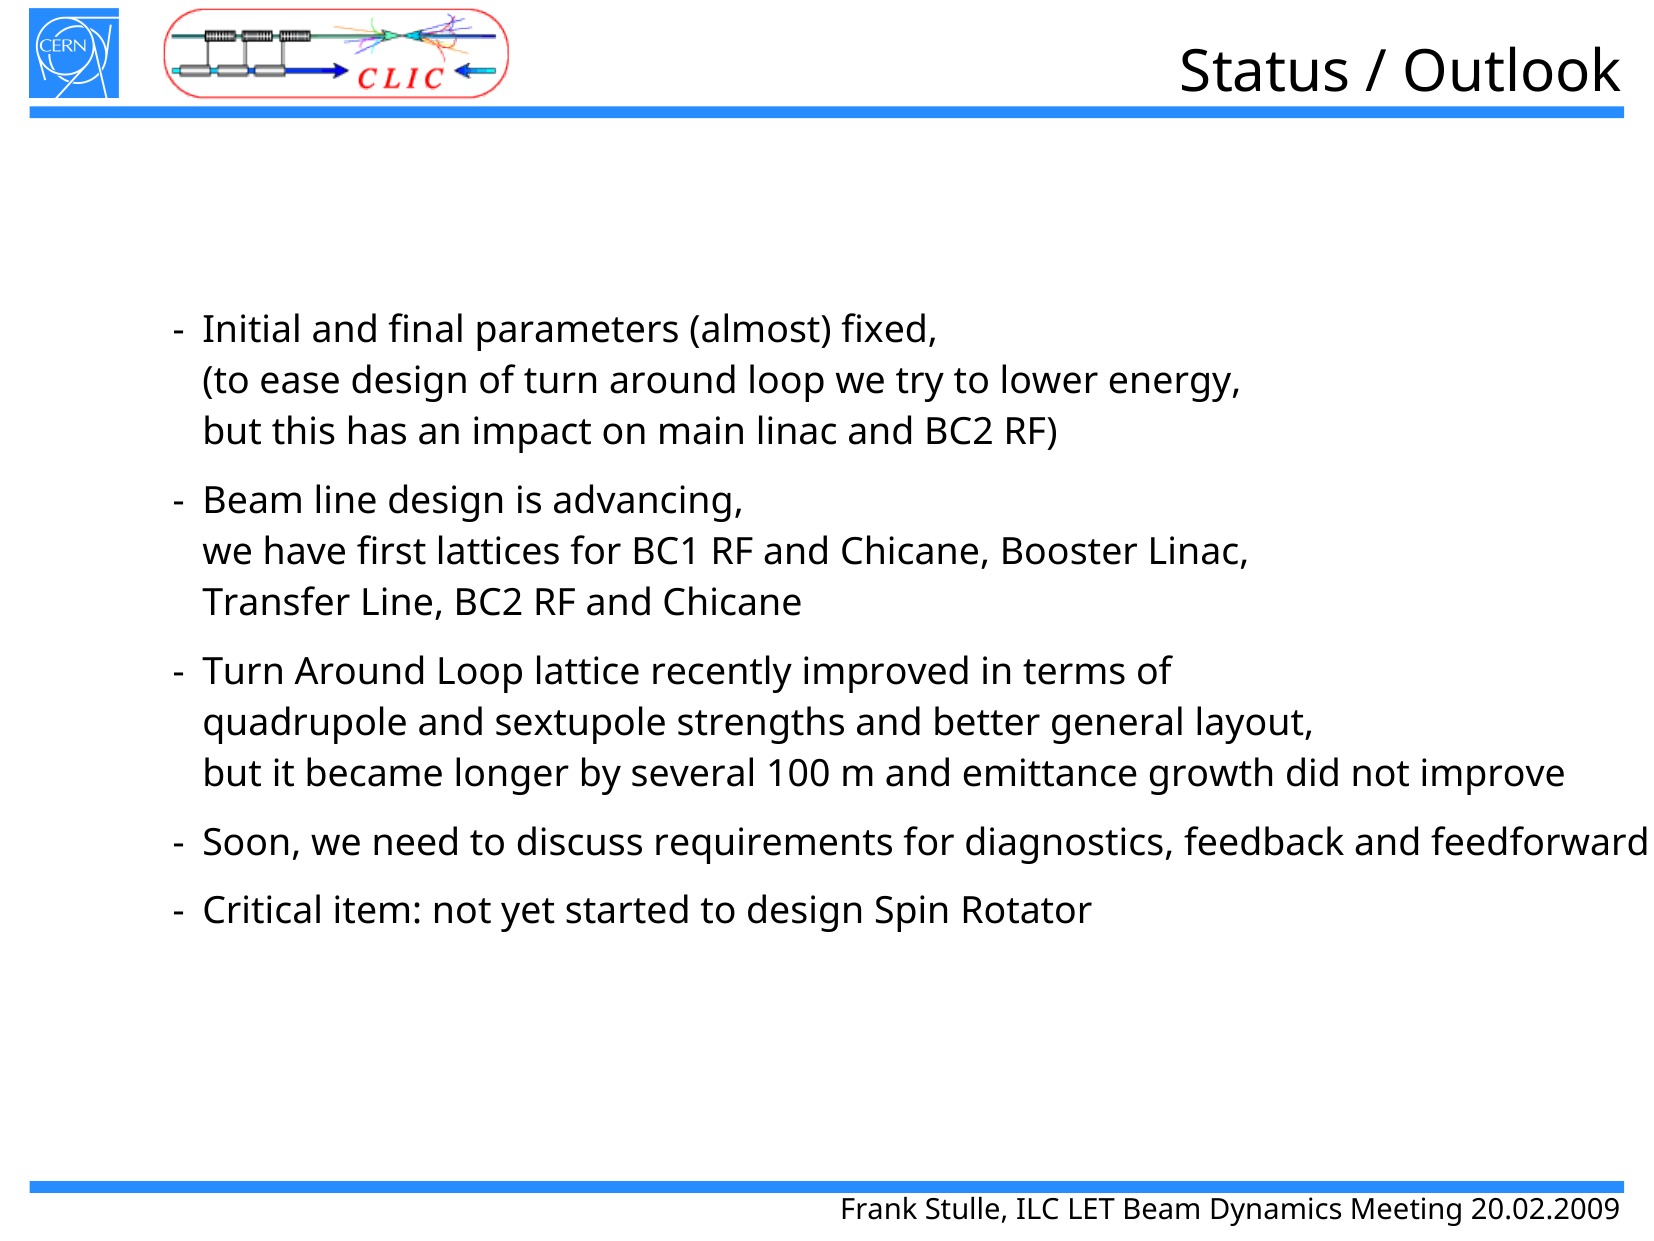

# Status / Outlook
-	Initial and final parameters (almost) fixed,
	(to ease design of turn around loop we try to lower energy,
	but this has an impact on main linac and BC2 RF)
-	Beam line design is advancing,
	we have first lattices for BC1 RF and Chicane, Booster Linac,
	Transfer Line, BC2 RF and Chicane
-	Turn Around Loop lattice recently improved in terms of
	quadrupole and sextupole strengths and better general layout,
	but it became longer by several 100 m and emittance growth did not improve
-	Soon, we need to discuss requirements for diagnostics, feedback and feedforward
-	Critical item: not yet started to design Spin Rotator